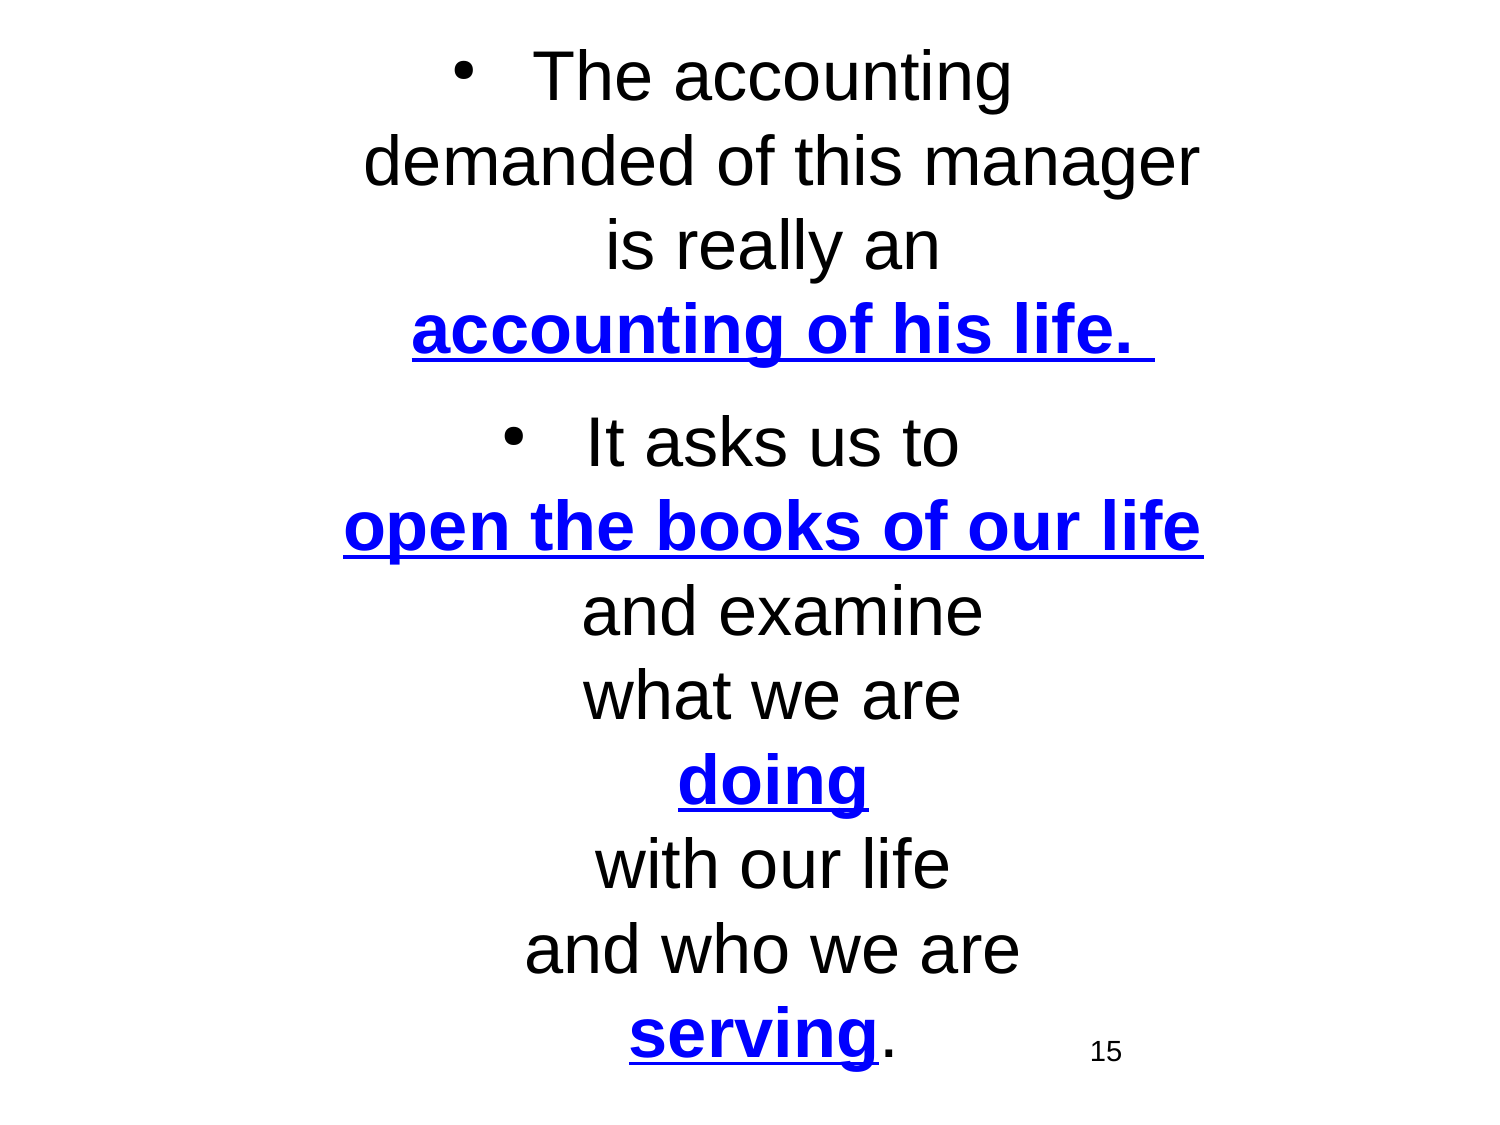

# The accounting demanded of this manager is really an accounting of his life.
It asks us to
open the books of our life
and examine
what we are
doing
with our life
and who we are
serving.
15